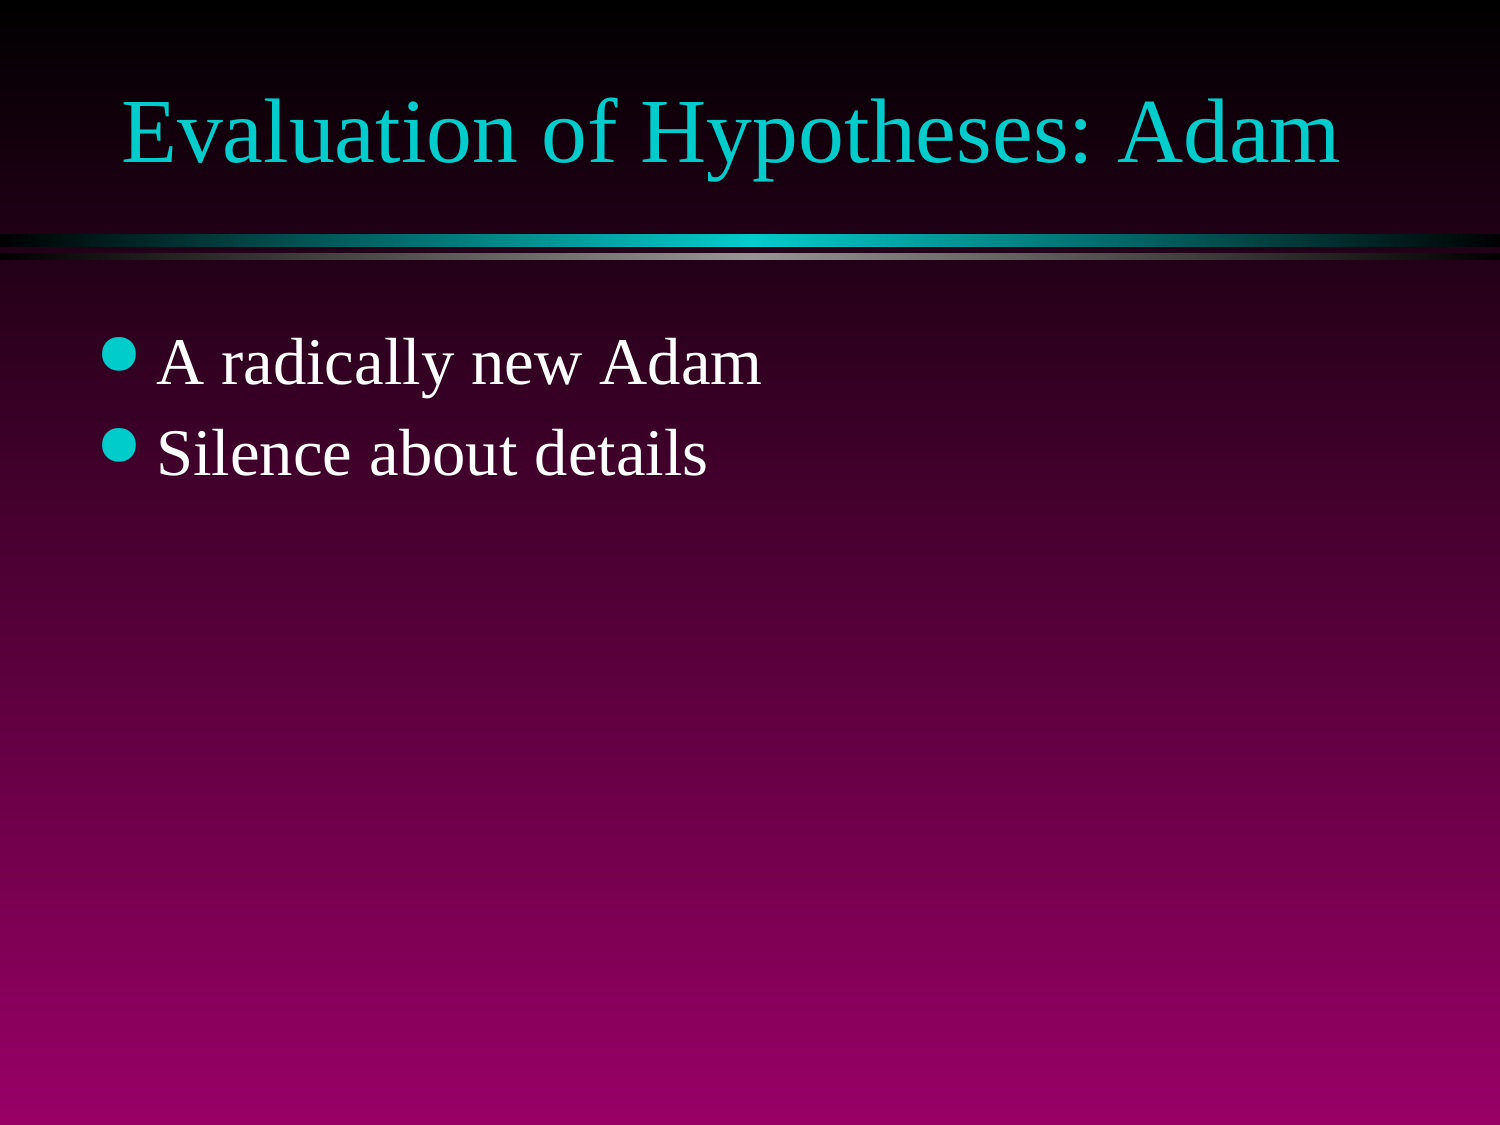

# Evaluation of Hypotheses: Adam
A radically new Adam
Silence about details